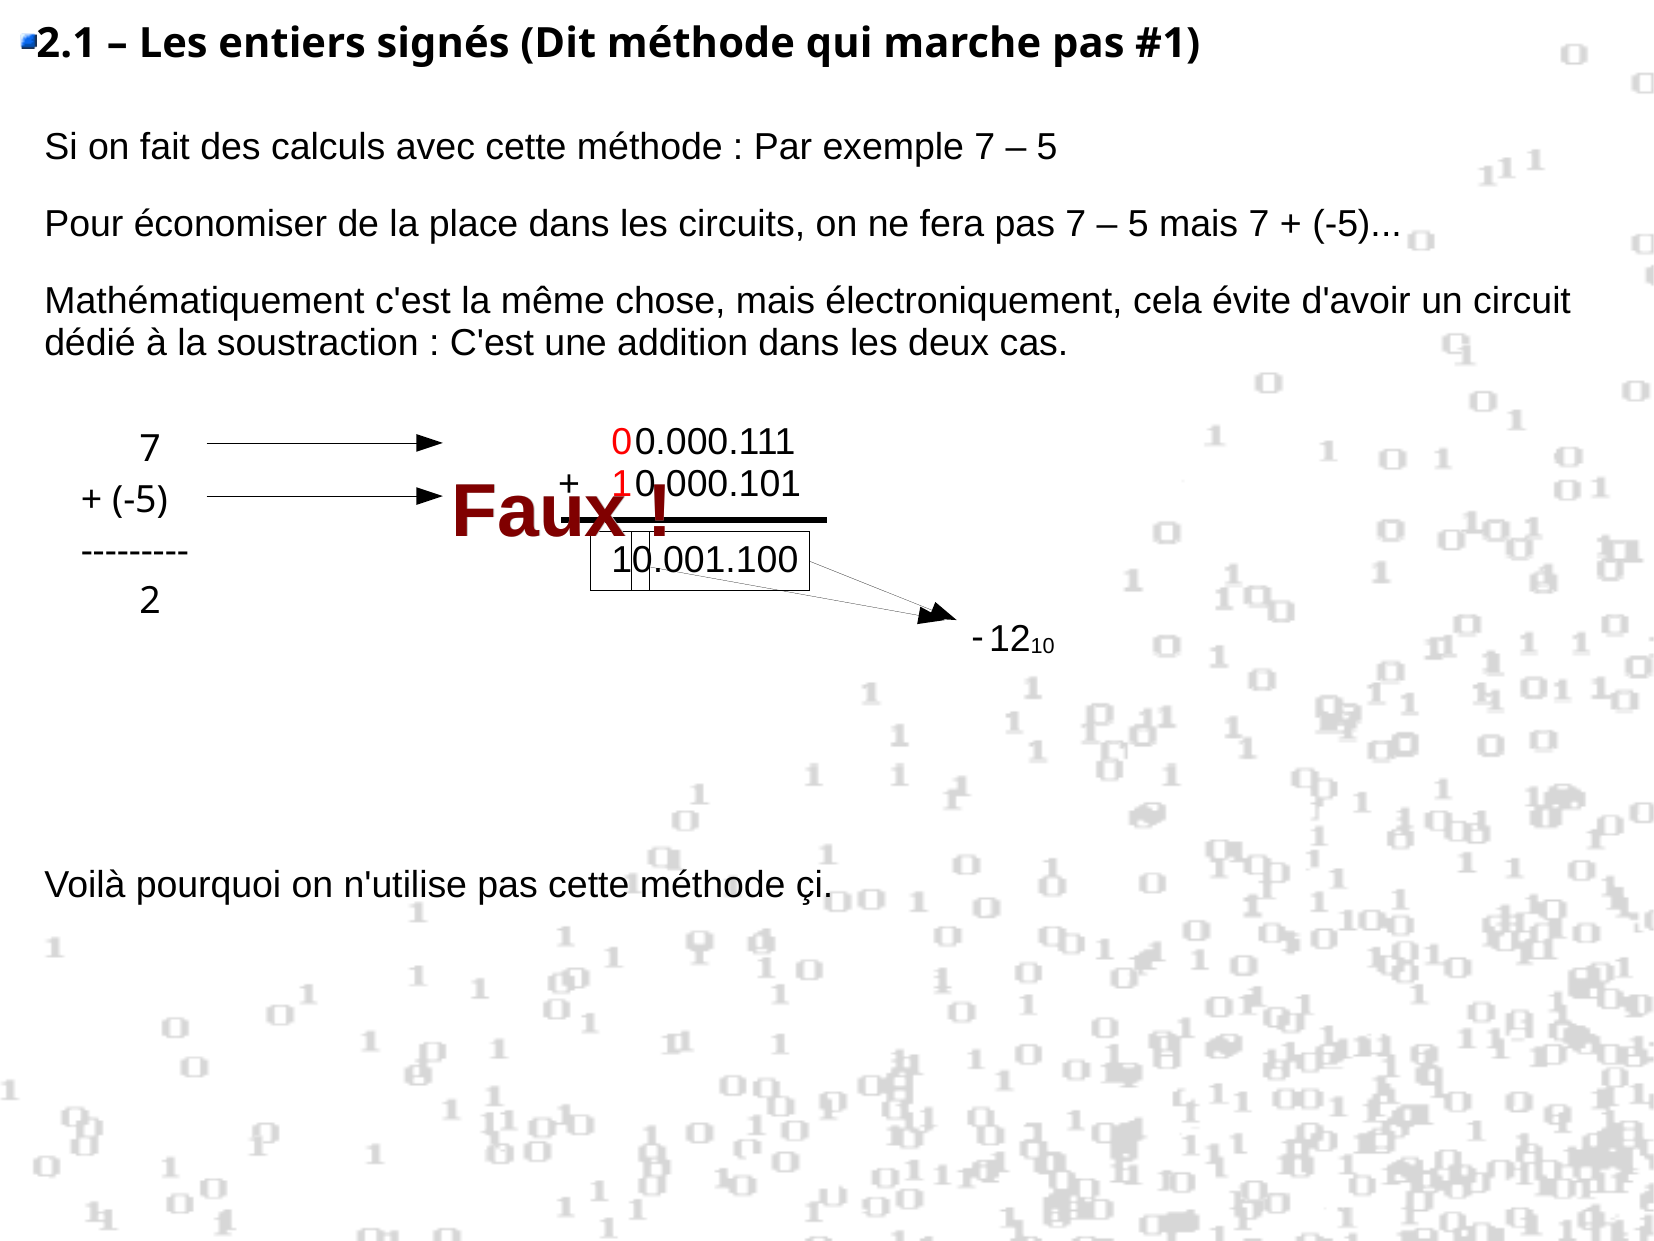

2.1 – Les entiers signés (Dit méthode qui marche pas #1)
Si on fait des calculs avec cette méthode : Par exemple 7 – 5
Pour économiser de la place dans les circuits, on ne fera pas 7 – 5 mais 7 + (-5)...
Mathématiquement c'est la même chose, mais électroniquement, cela évite d'avoir un circuit dédié à la soustraction : C'est une addition dans les deux cas.
 7
+ (-5)
---------
 2
0
0.000.111
+
1
0.000.101
Faux !
10.001.100
-
1210
Voilà pourquoi on n'utilise pas cette méthode çi.